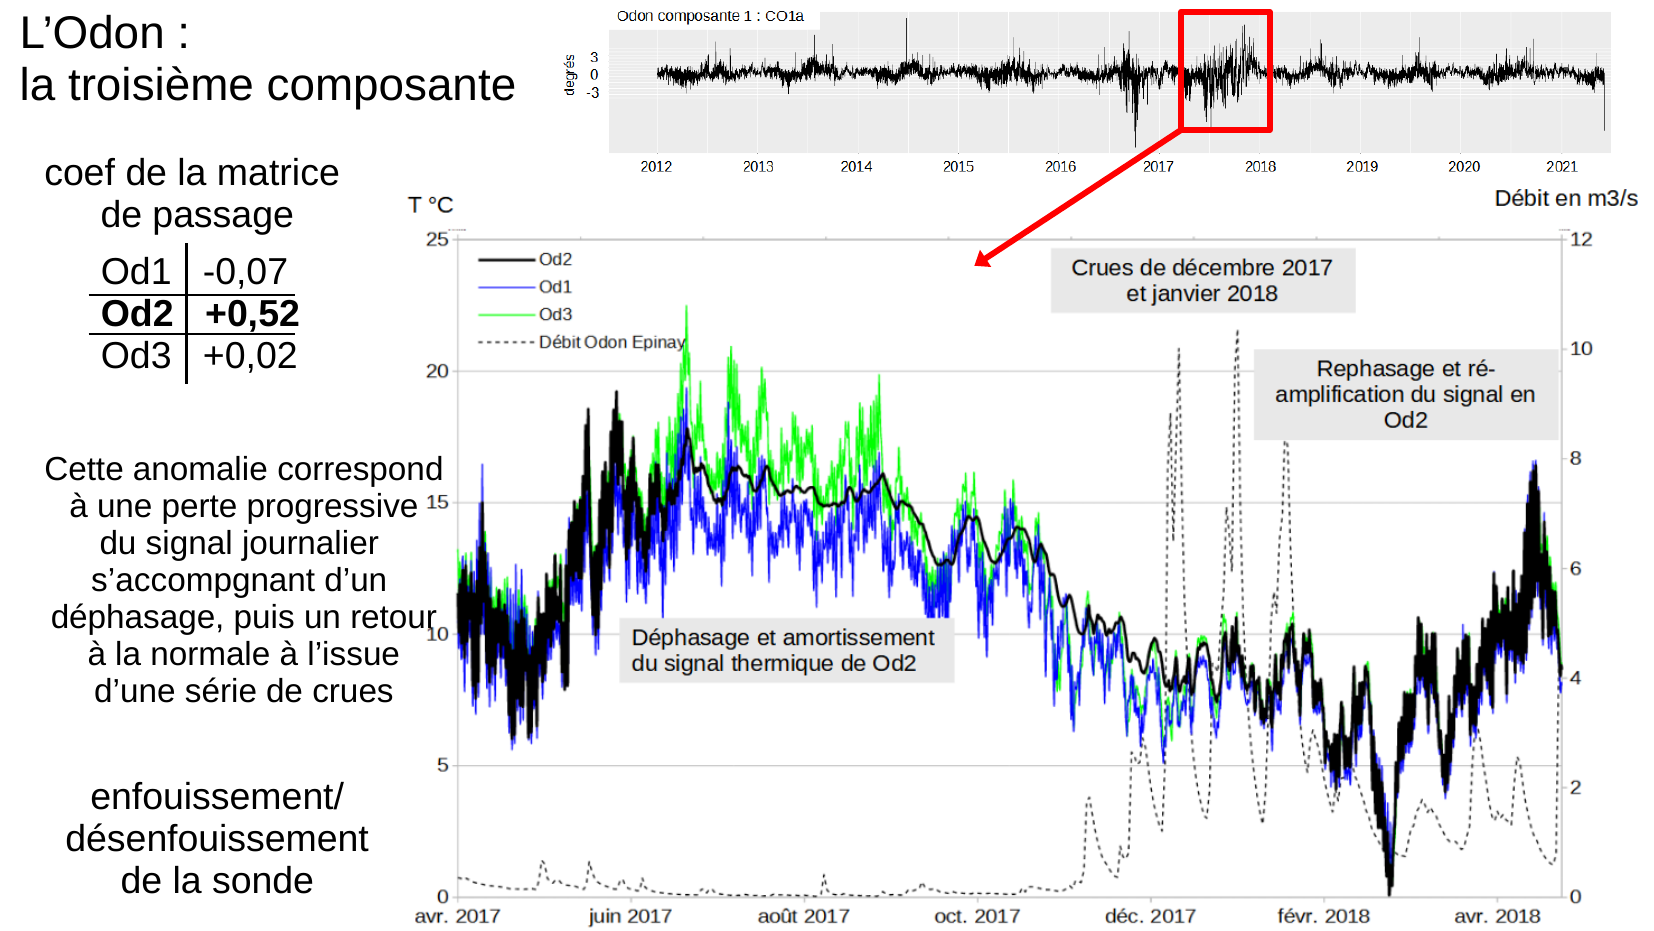

L’Odon :
la troisième composante
coef de la matrice
de passage
Od1  -0,07
Od2  +0,52
Od3  +0,02
Cette anomalie correspond
à une perte progressive
du signal journalier
s’accompgnant d’un
déphasage, puis un retour
à la normale à l’issue
d’une série de crues
enfouissement/
désenfouissement
de la sonde